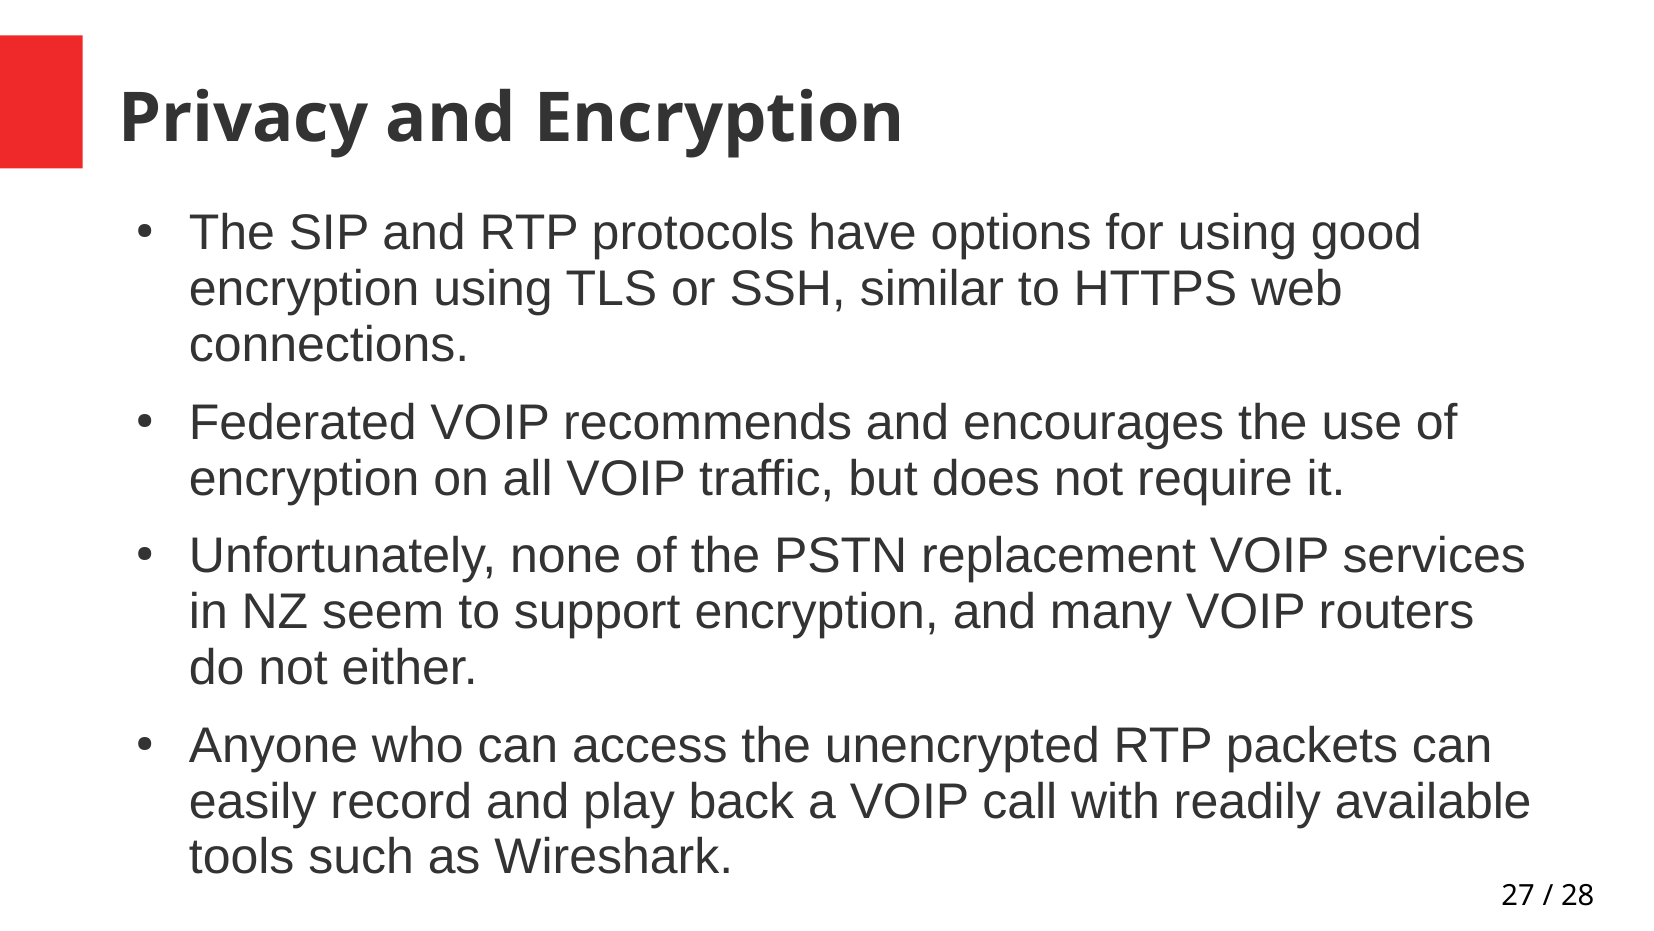

# Privacy and Encryption
The SIP and RTP protocols have options for using good encryption using TLS or SSH, similar to HTTPS web connections.
Federated VOIP recommends and encourages the use of encryption on all VOIP traffic, but does not require it.
Unfortunately, none of the PSTN replacement VOIP services in NZ seem to support encryption, and many VOIP routers do not either.
Anyone who can access the unencrypted RTP packets can easily record and play back a VOIP call with readily available tools such as Wireshark.
27